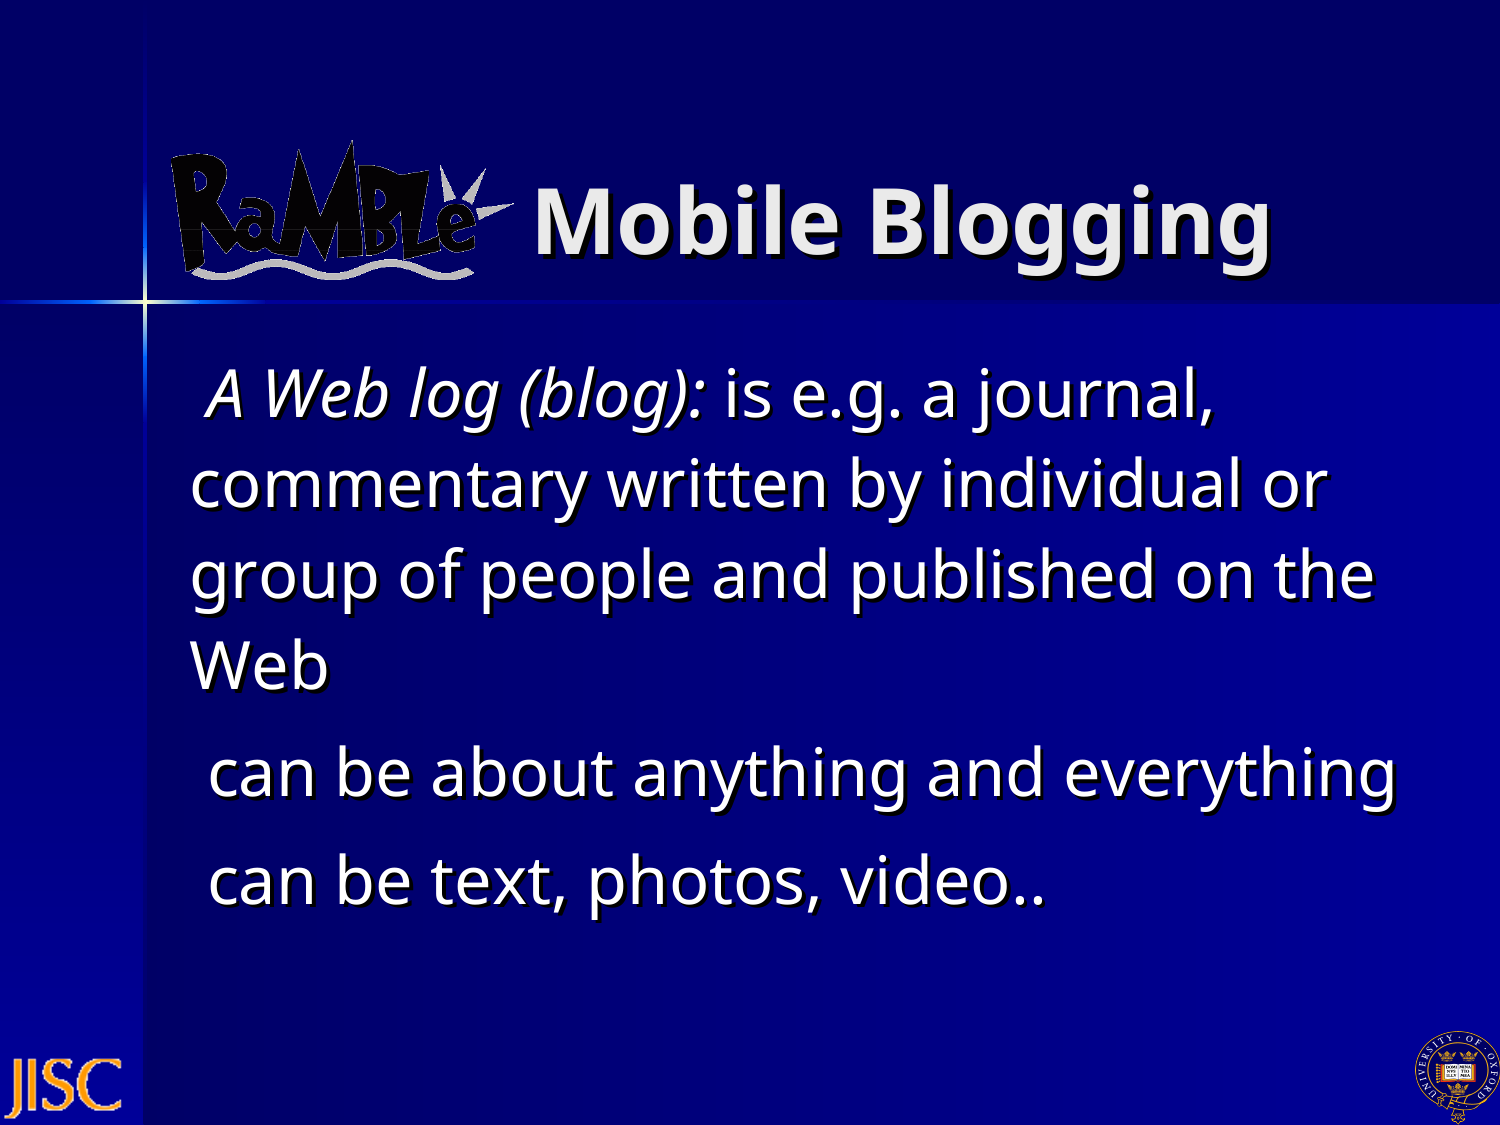

# Mobile Blogging
 A Web log (blog): is e.g. a journal, commentary written by individual or group of people and published on the Web
 can be about anything and everything
 can be text, photos, video..